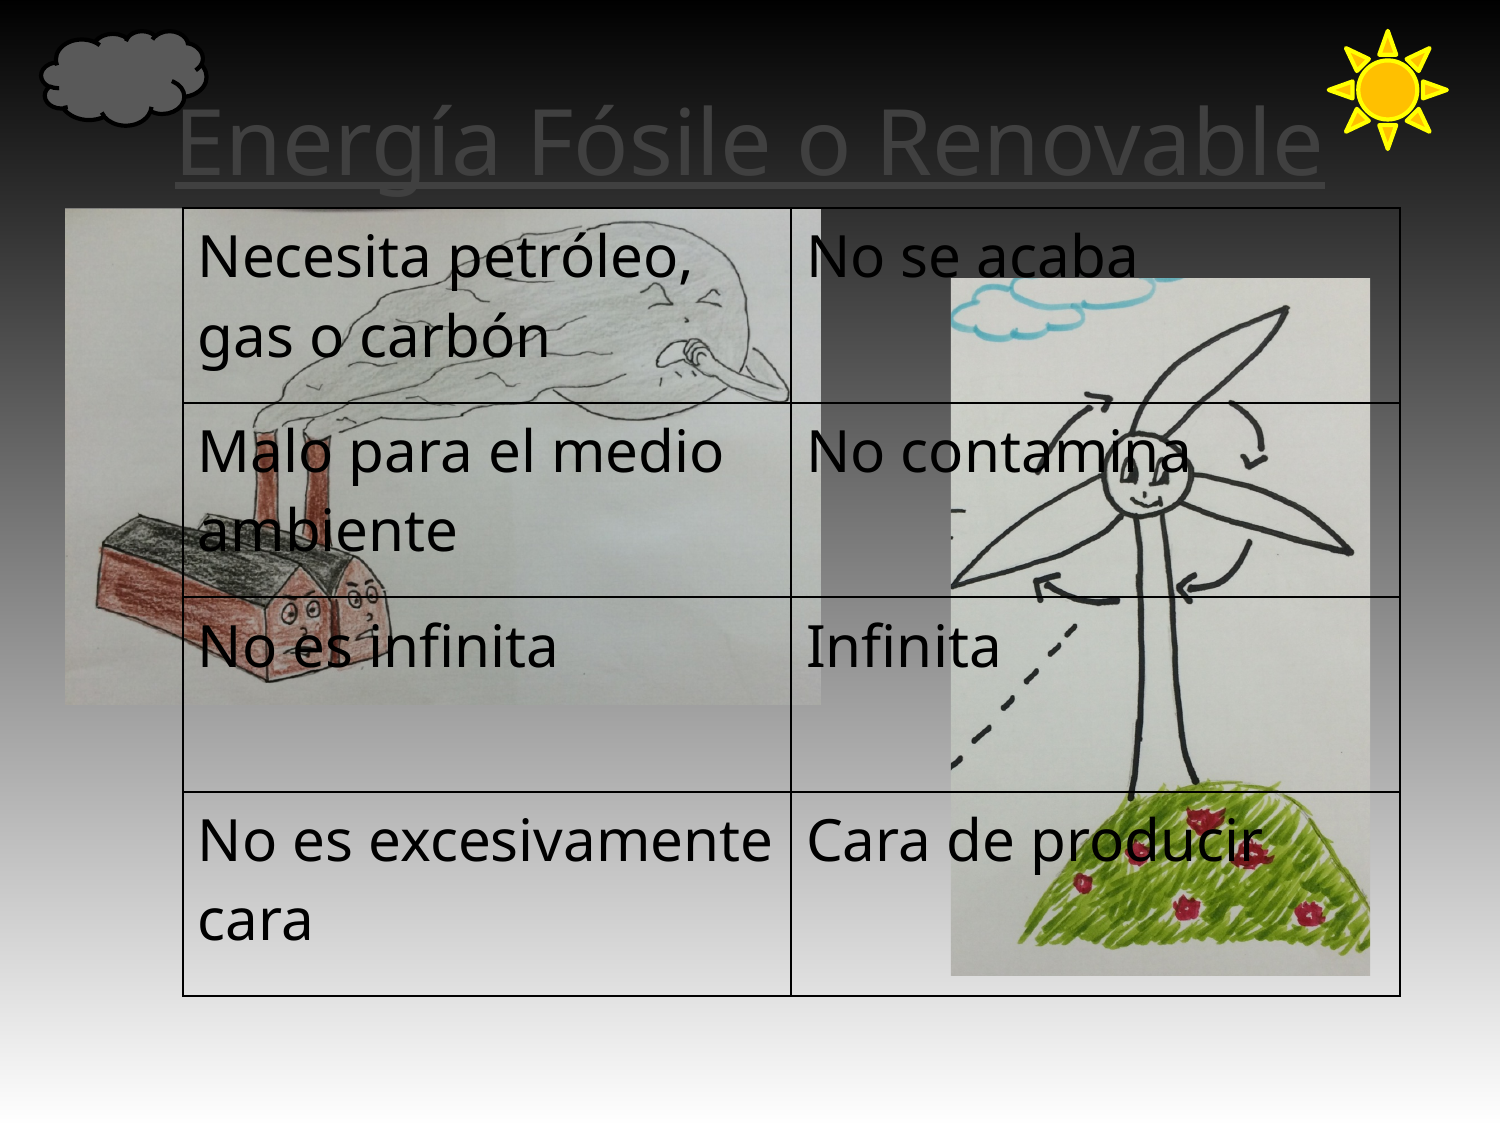

# Energía Fósile o Renovable
| Necesita petróleo, gas o carbón | No se acaba |
| --- | --- |
| Malo para el medio ambiente | No contamina |
| No es infinita | Infinita |
| No es excesivamente cara | Cara de producir |